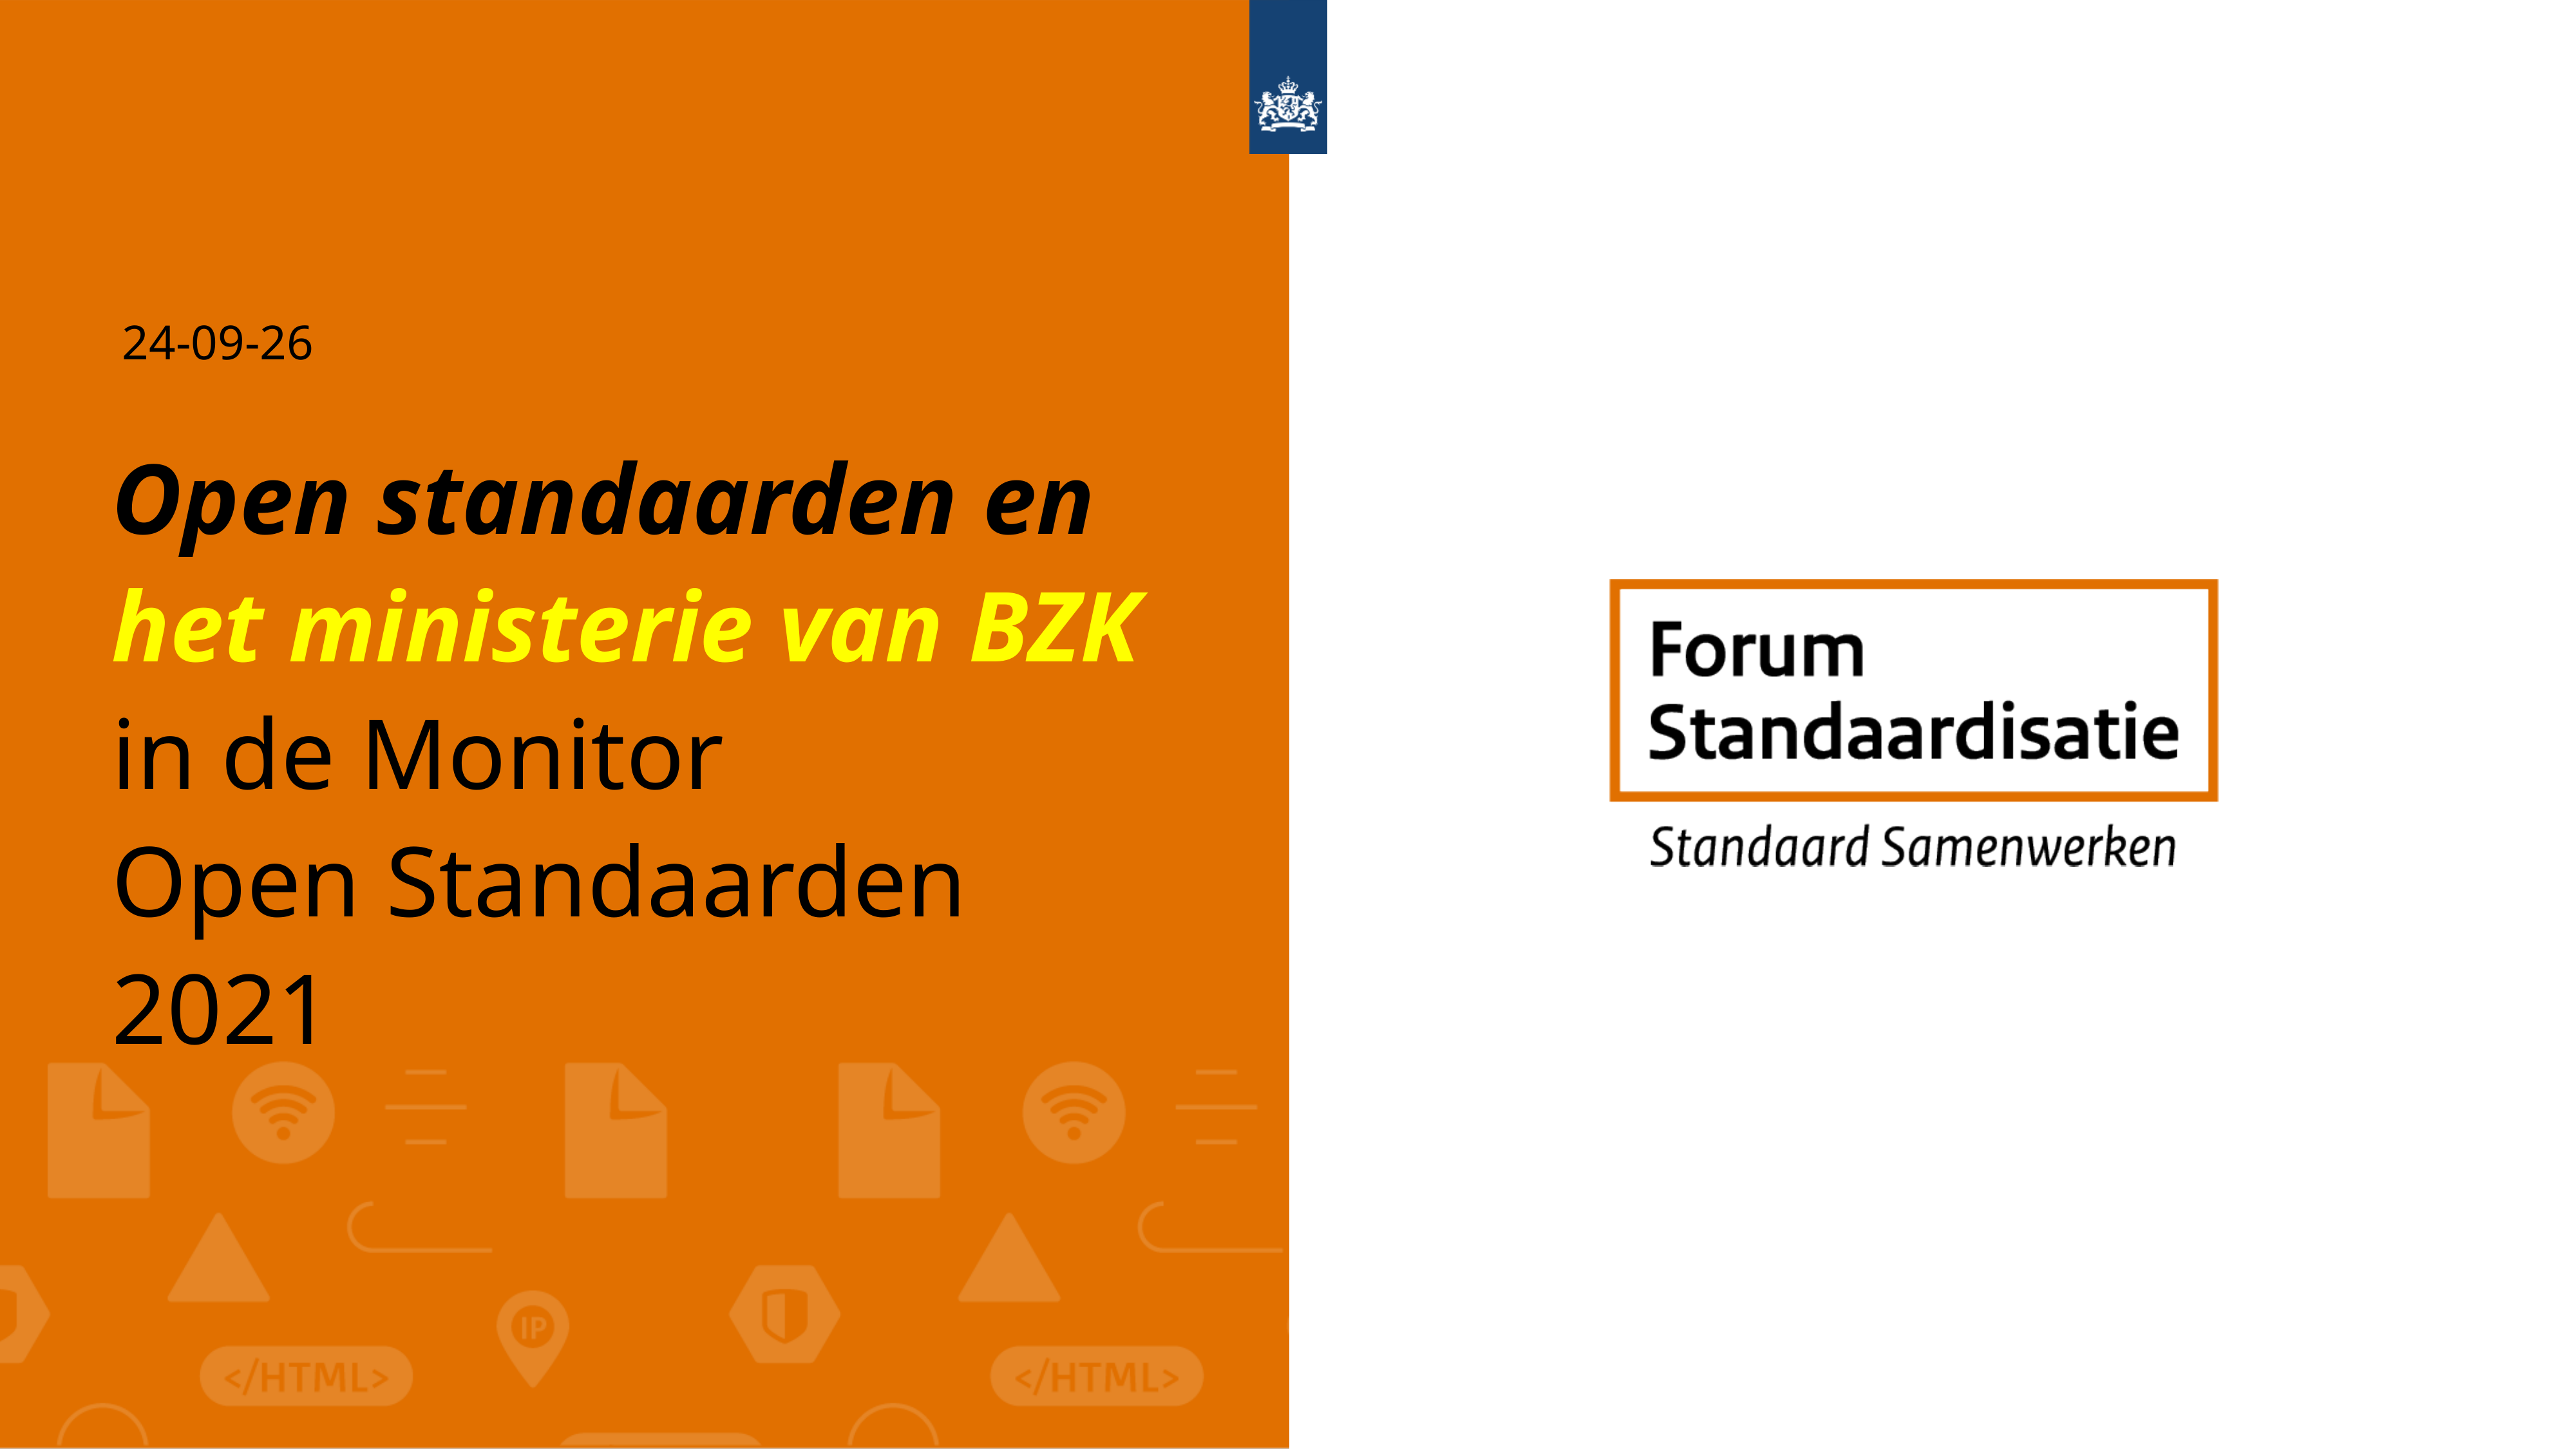

# Open standaarden en het ministerie van BZK in de Monitor Open Standaarden 2021